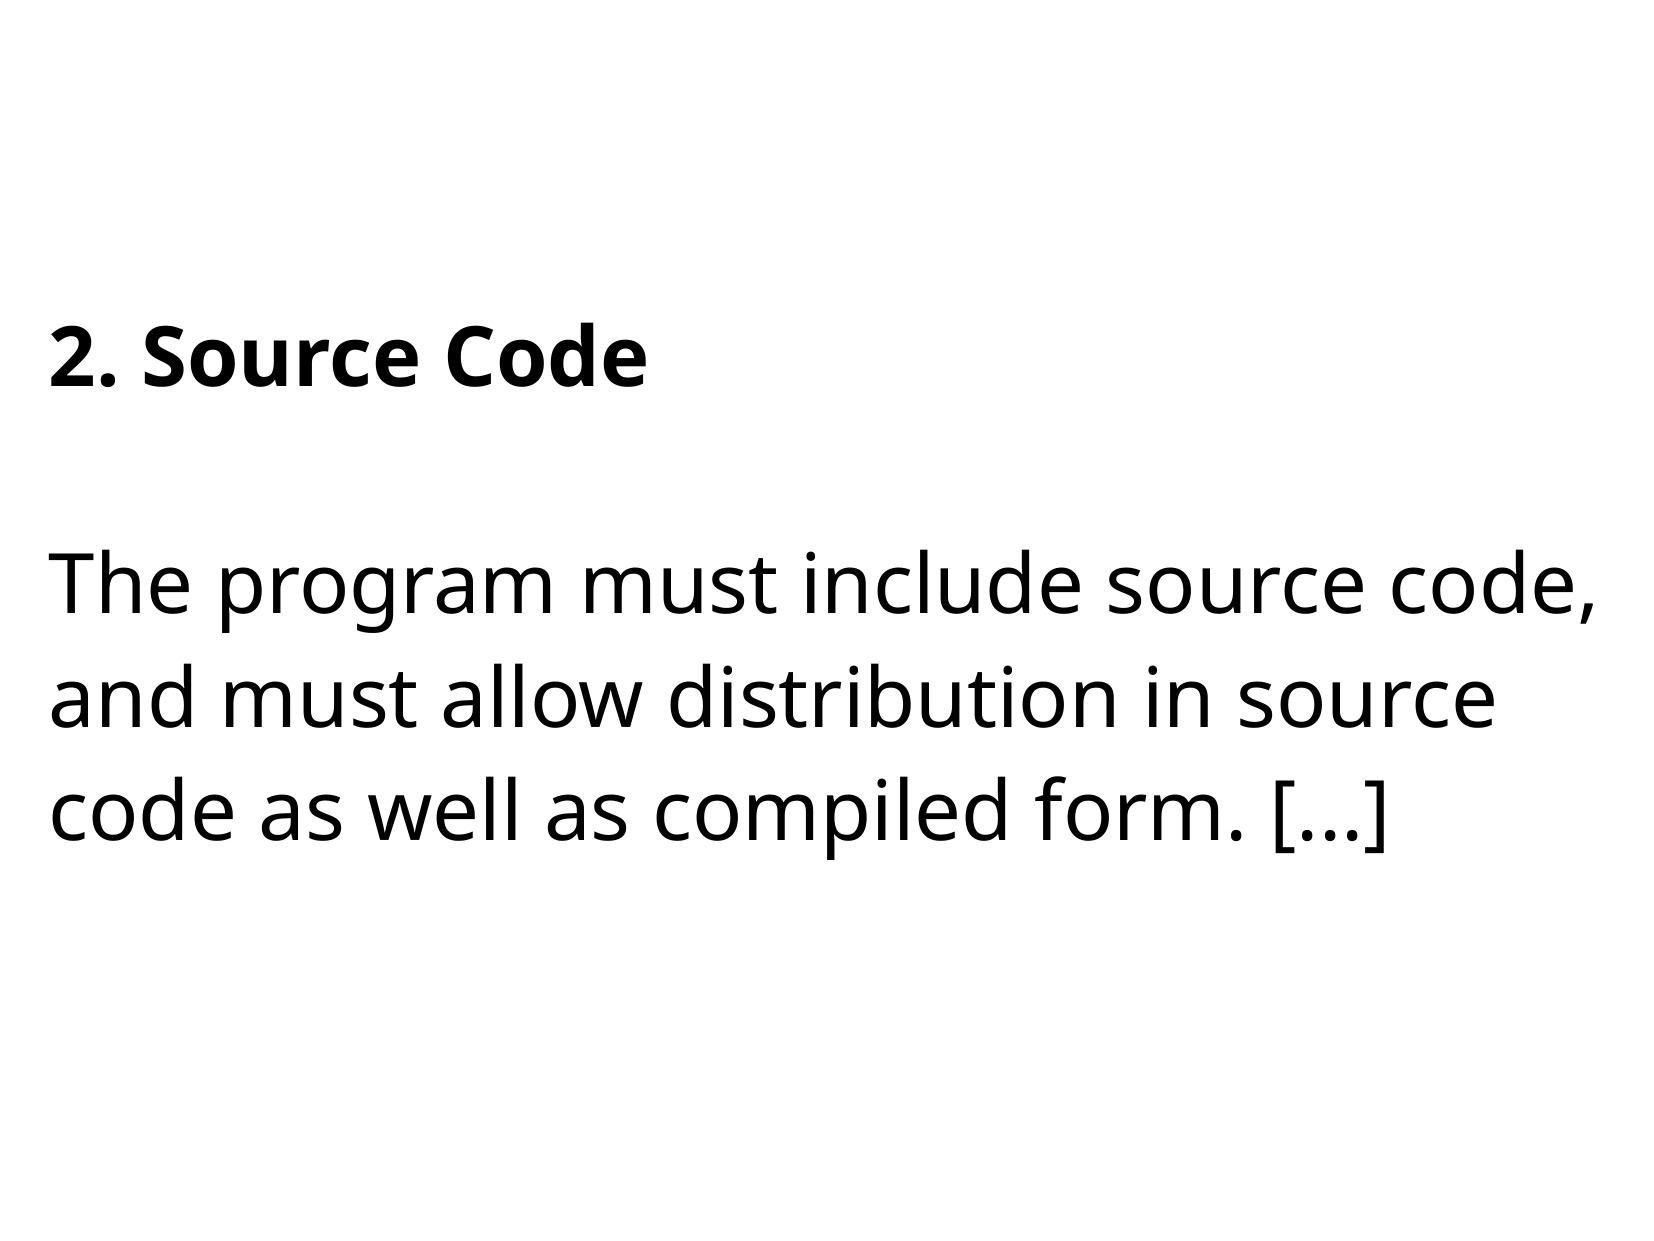

# 2. Source Code
The program must include source code, and must allow distribution in source code as well as compiled form. [...]